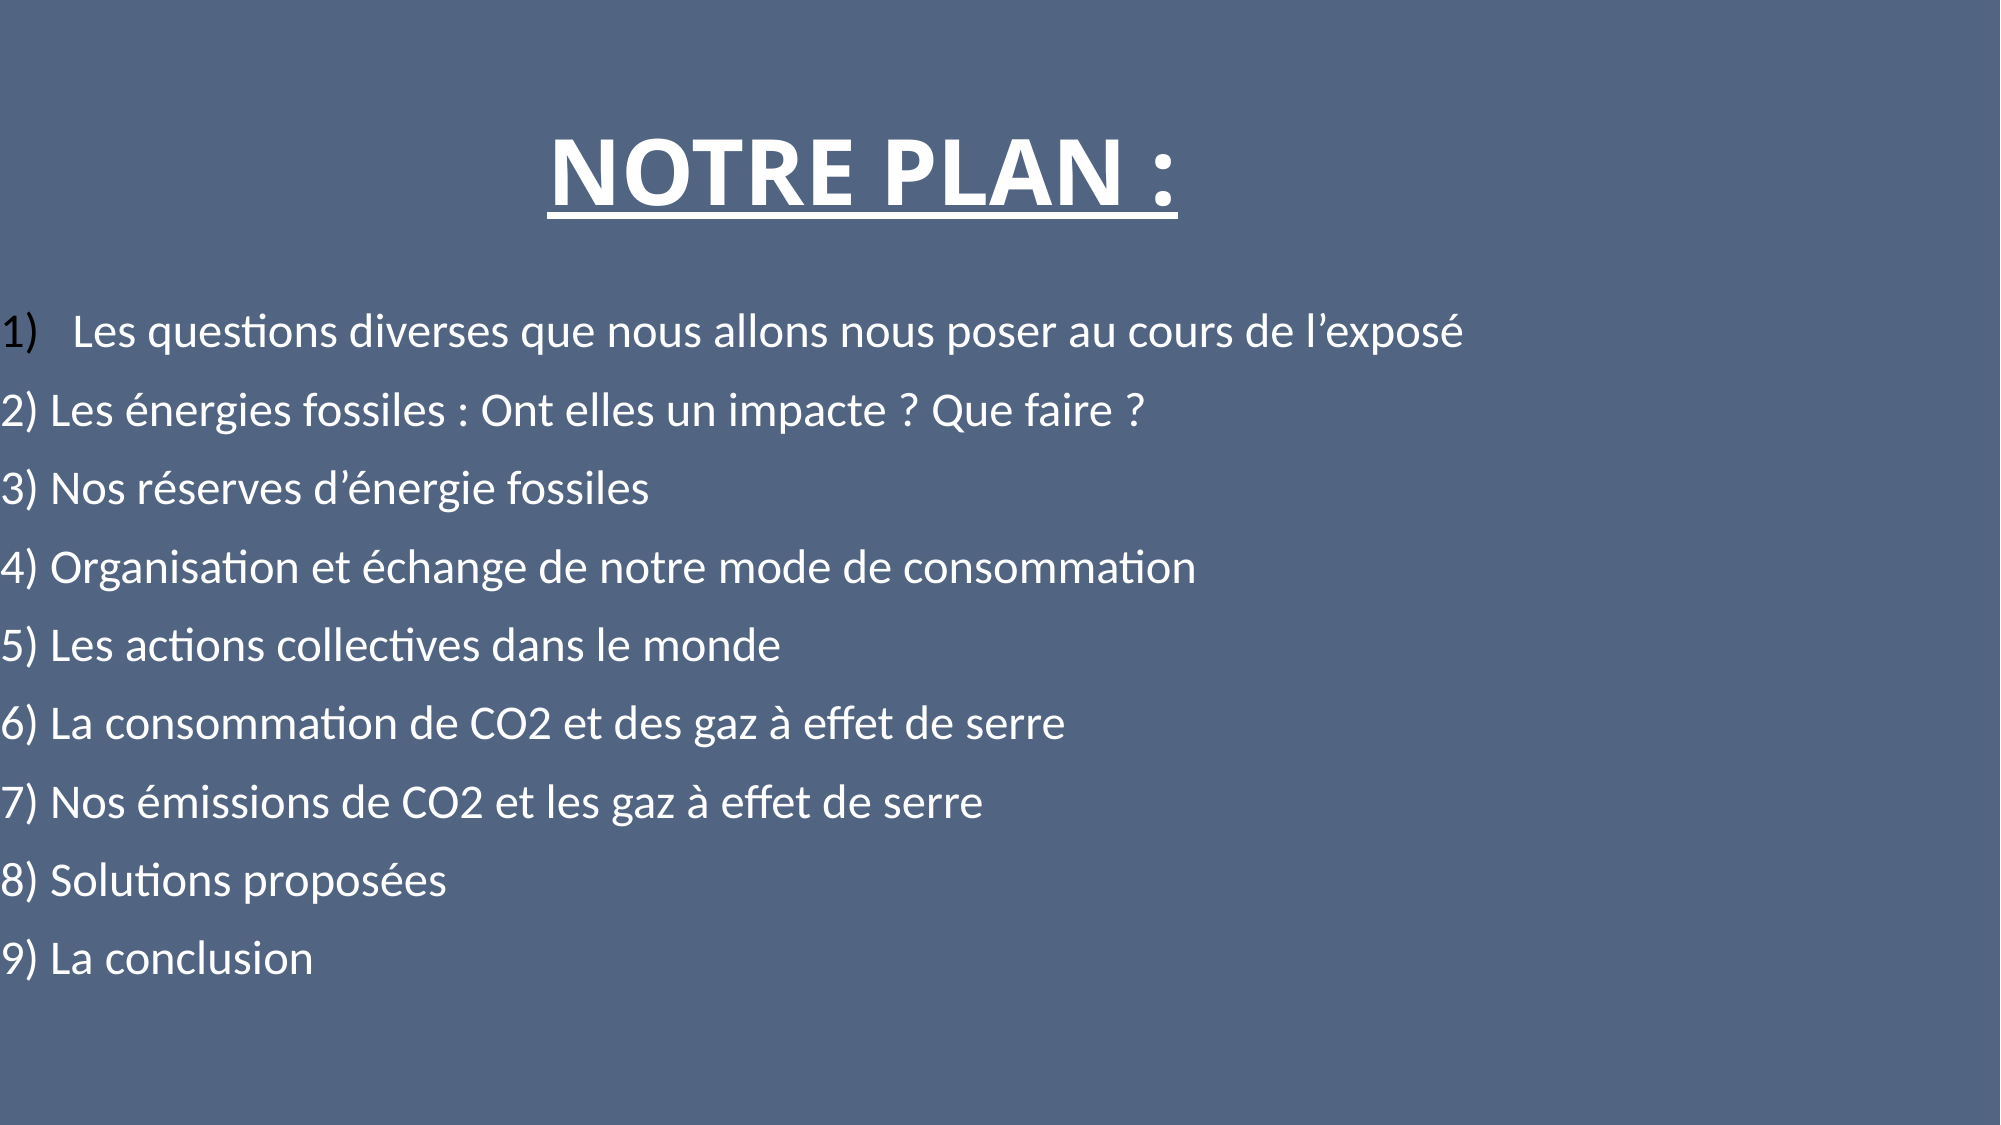

# NOTRE PLAN :
Les questions diverses que nous allons nous poser au cours de l’exposé
2) Les énergies fossiles : Ont elles un impacte ? Que faire ?
3) Nos réserves d’énergie fossiles
4) Organisation et échange de notre mode de consommation
5) Les actions collectives dans le monde
6) La consommation de CO2 et des gaz à effet de serre
7) Nos émissions de CO2 et les gaz à effet de serre
8) Solutions proposées
9) La conclusion